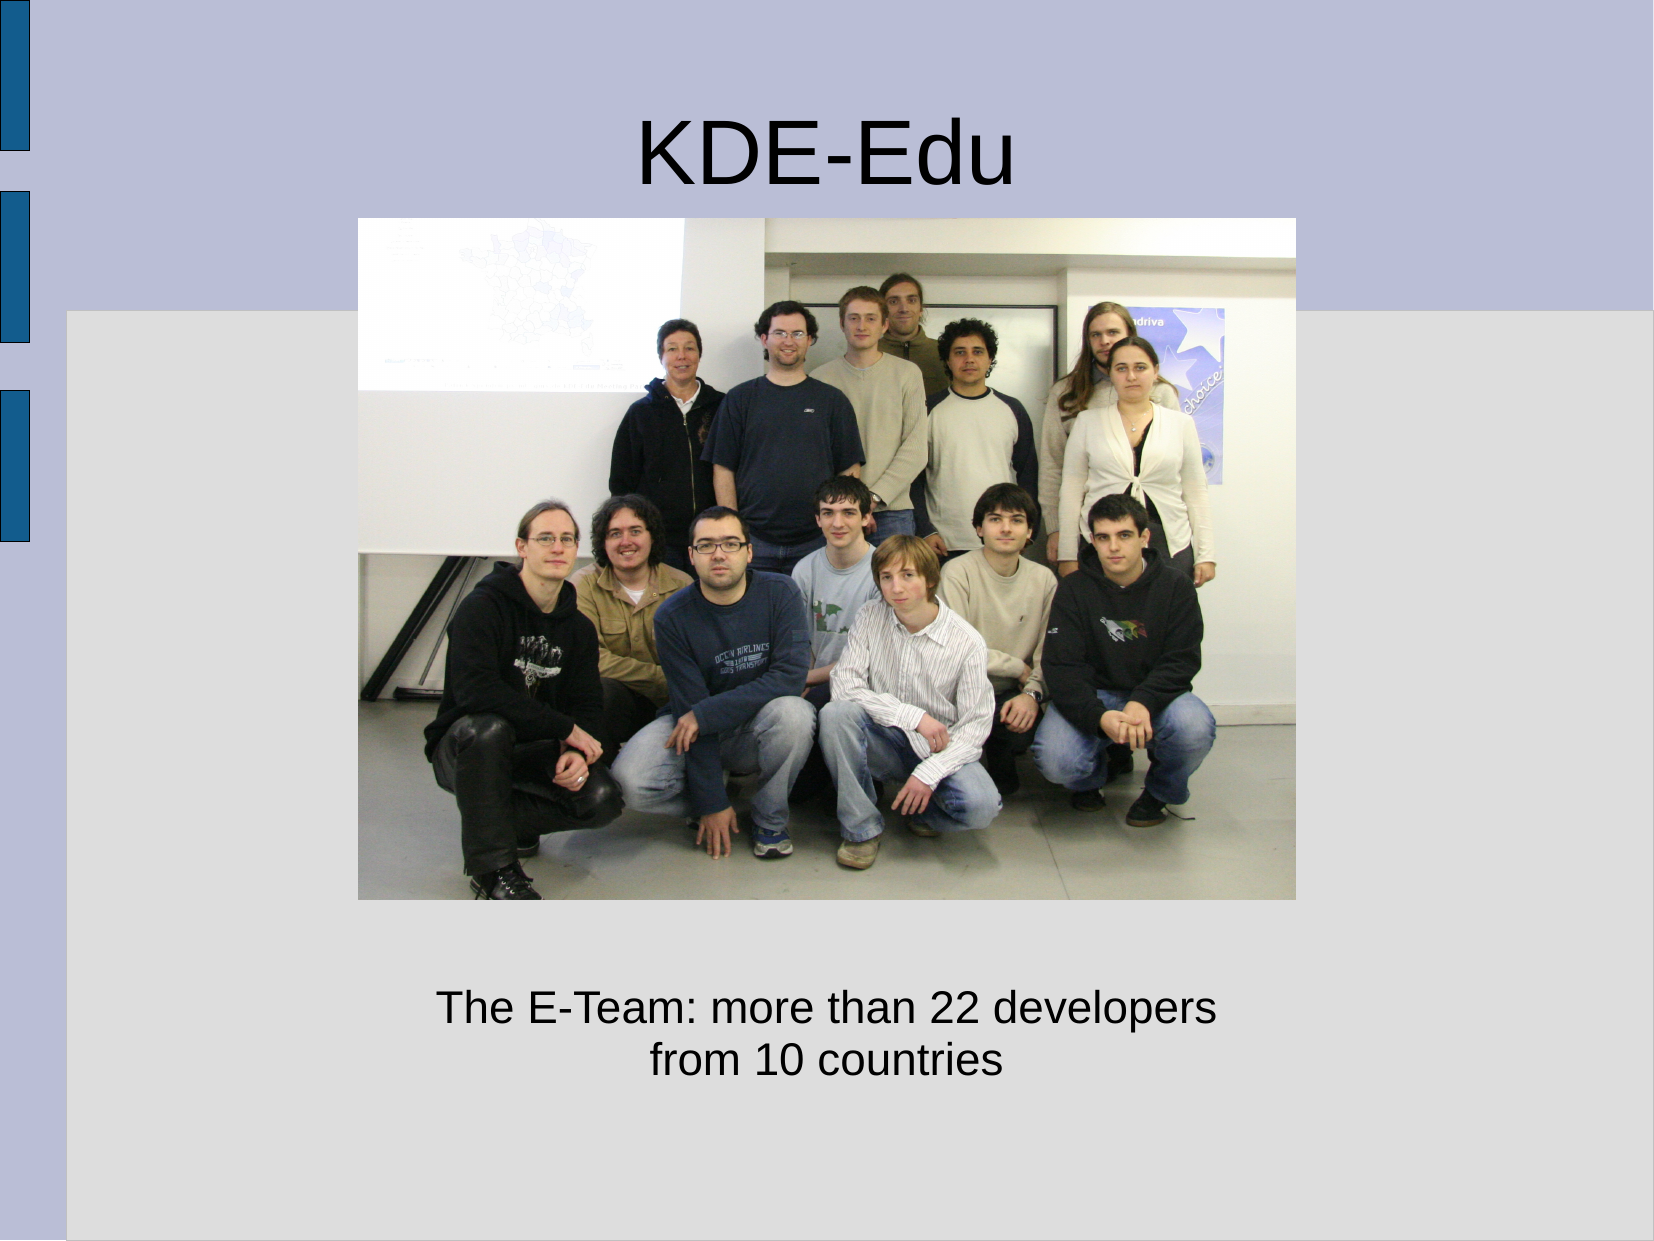

KDE-Edu
The E-Team: more than 22 developers
from 10 countries